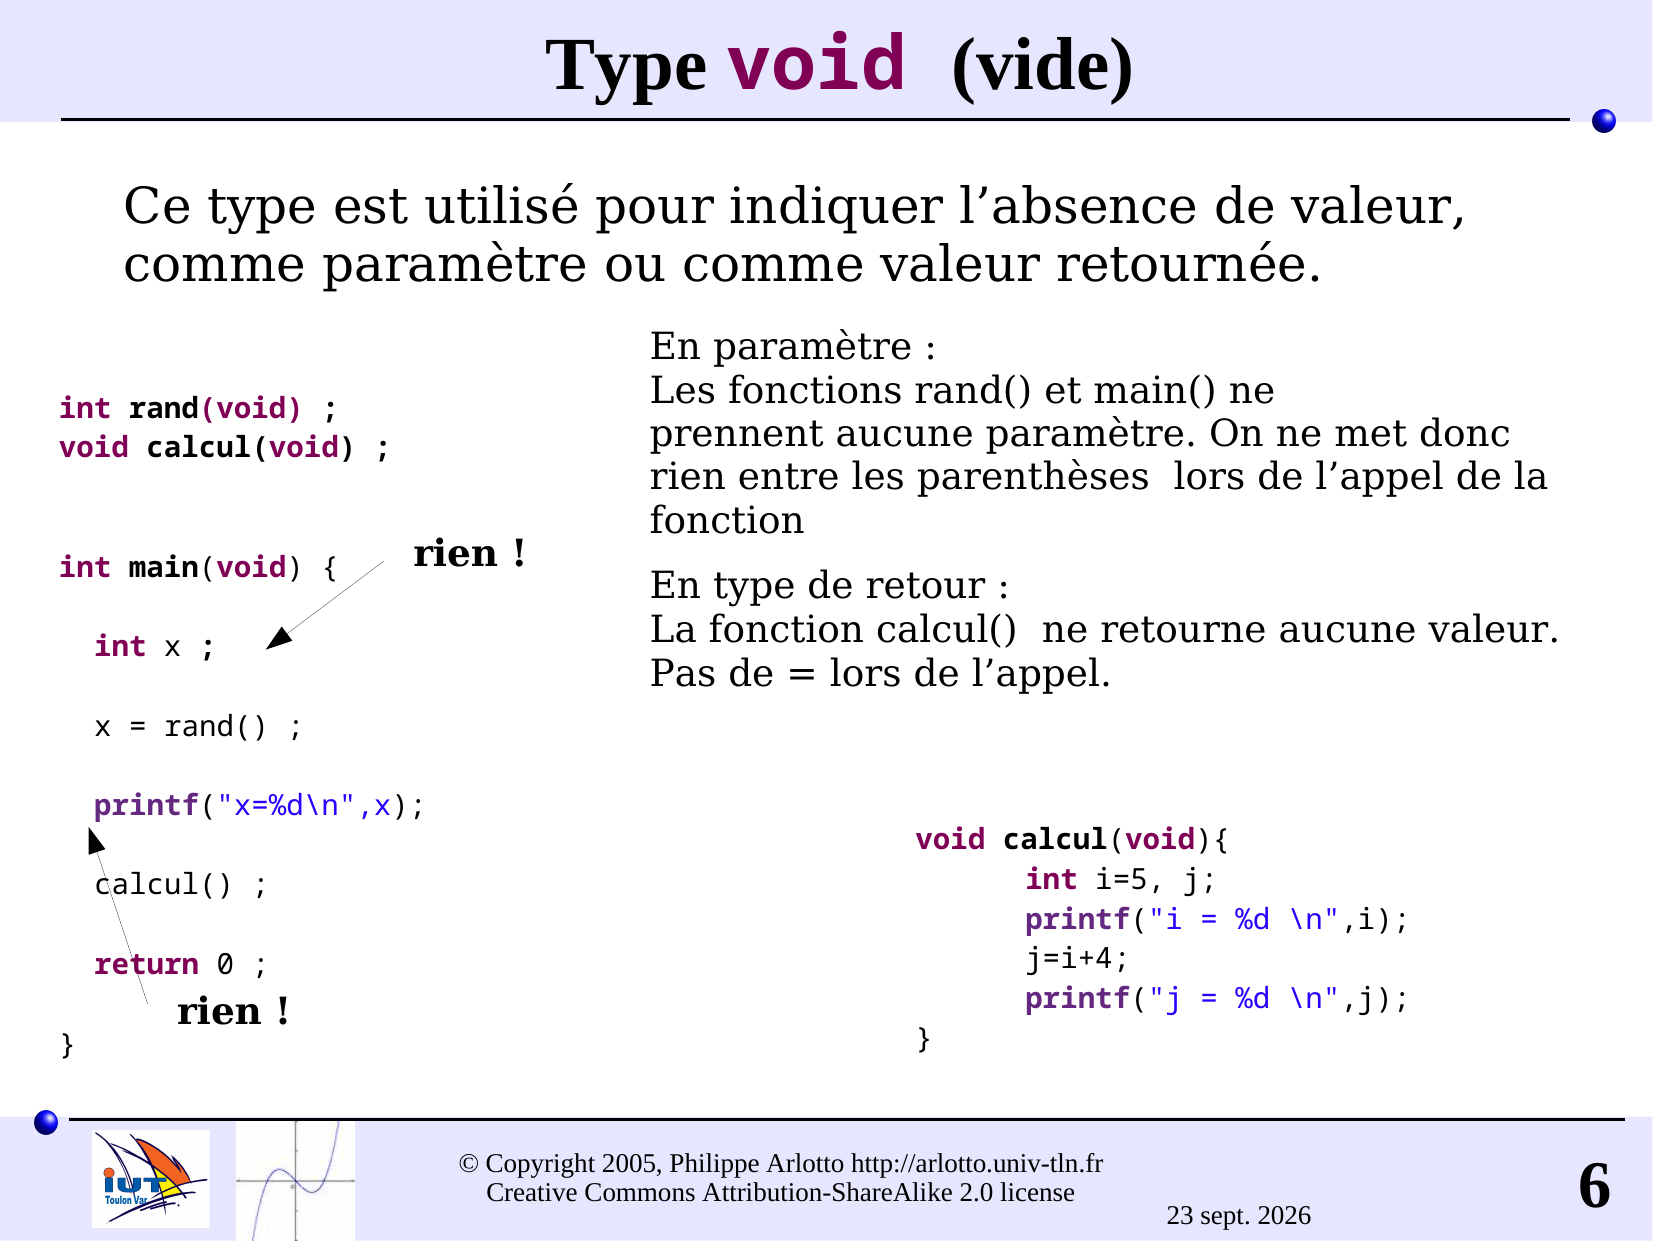

# Type void (vide)
Ce type est utilisé pour indiquer l’absence de valeur, comme paramètre ou comme valeur retournée.
En paramètre :
Les fonctions rand() et main() ne
prennent aucune paramètre. On ne met donc rien entre les parenthèses lors de l’appel de la fonction
int rand(void) ;
void calcul(void) ;
int main(void) {
 int x ;
 x = rand() ;
 printf("x=%d\n",x);
 calcul() ;
 return 0 ;
}
rien !
En type de retour :
La fonction calcul() ne retourne aucune valeur.
Pas de = lors de l’appel.
void calcul(void){
	 int i=5, j;
	 printf("i = %d \n",i);
	 j=i+4;
	 printf("j = %d \n",j);
}
rien !